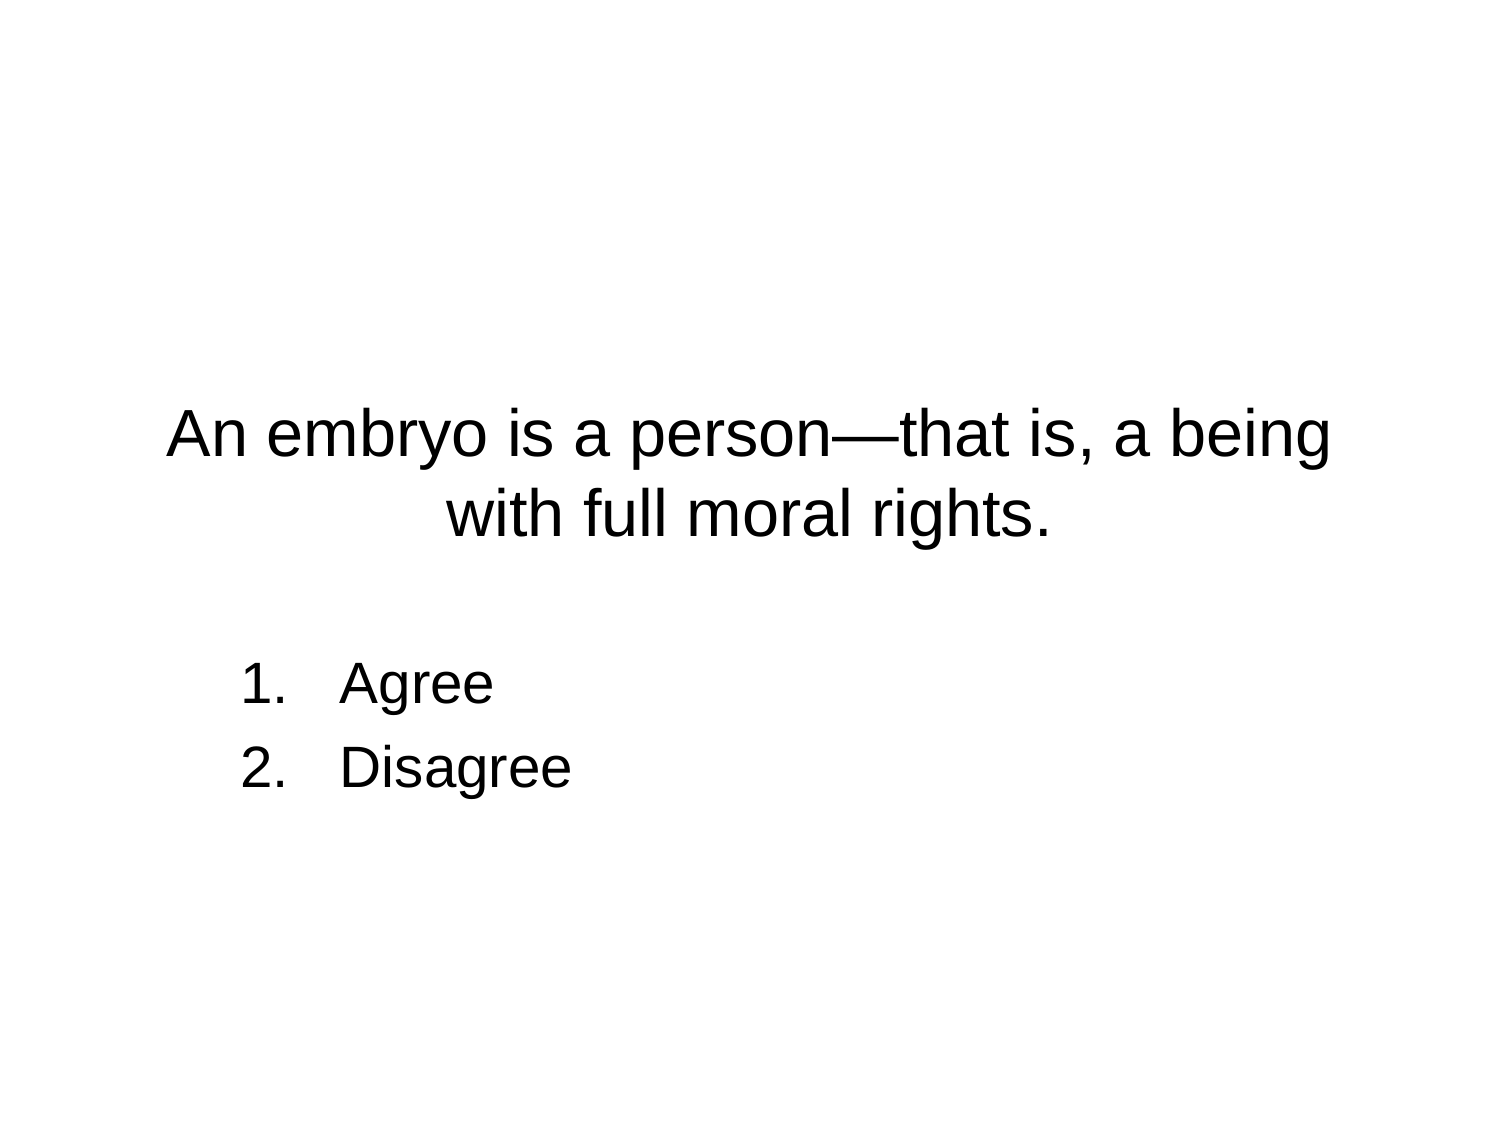

# An embryo is a person—that is, a being with full moral rights.
Agree
Disagree